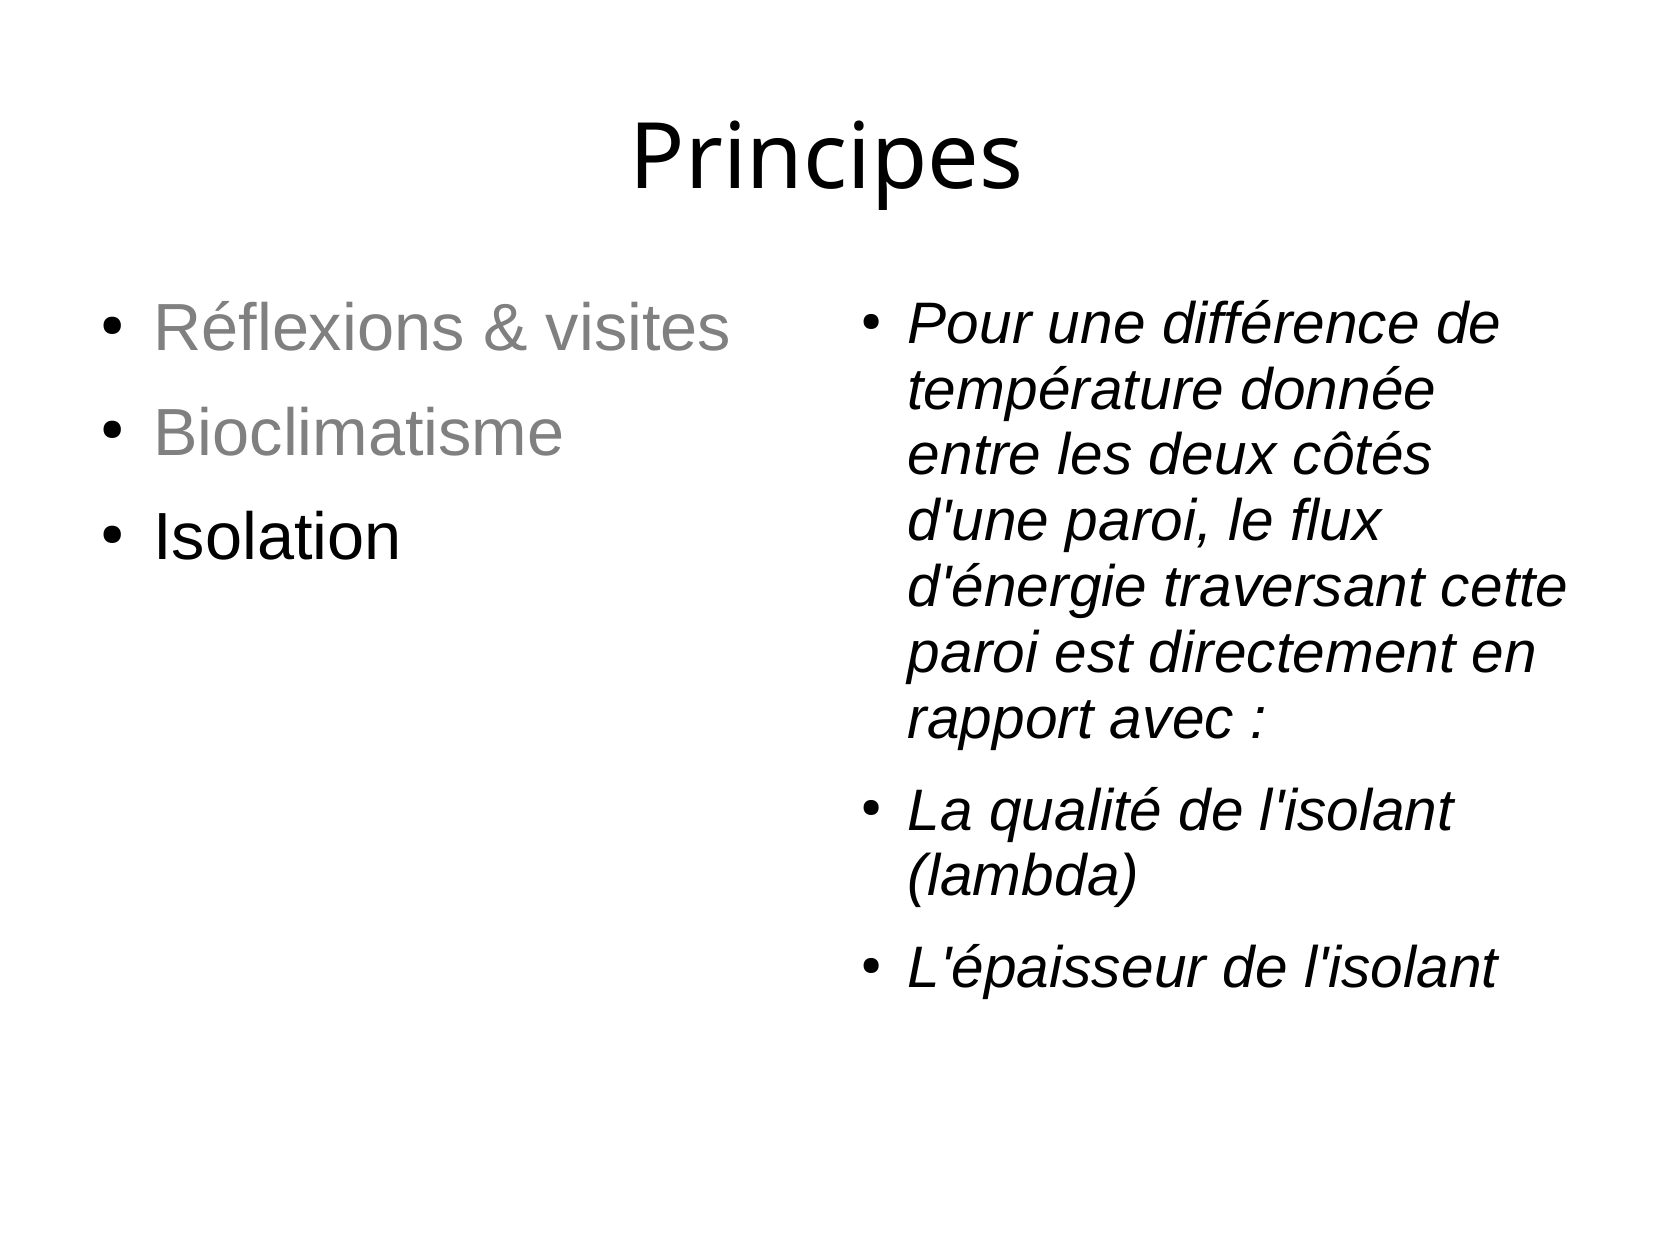

# Principes
Réflexions & visites
Bioclimatisme
Isolation
Pour une différence de température donnée entre les deux côtés d'une paroi, le flux d'énergie traversant cette paroi est directement en rapport avec :
La qualité de l'isolant (lambda)
L'épaisseur de l'isolant